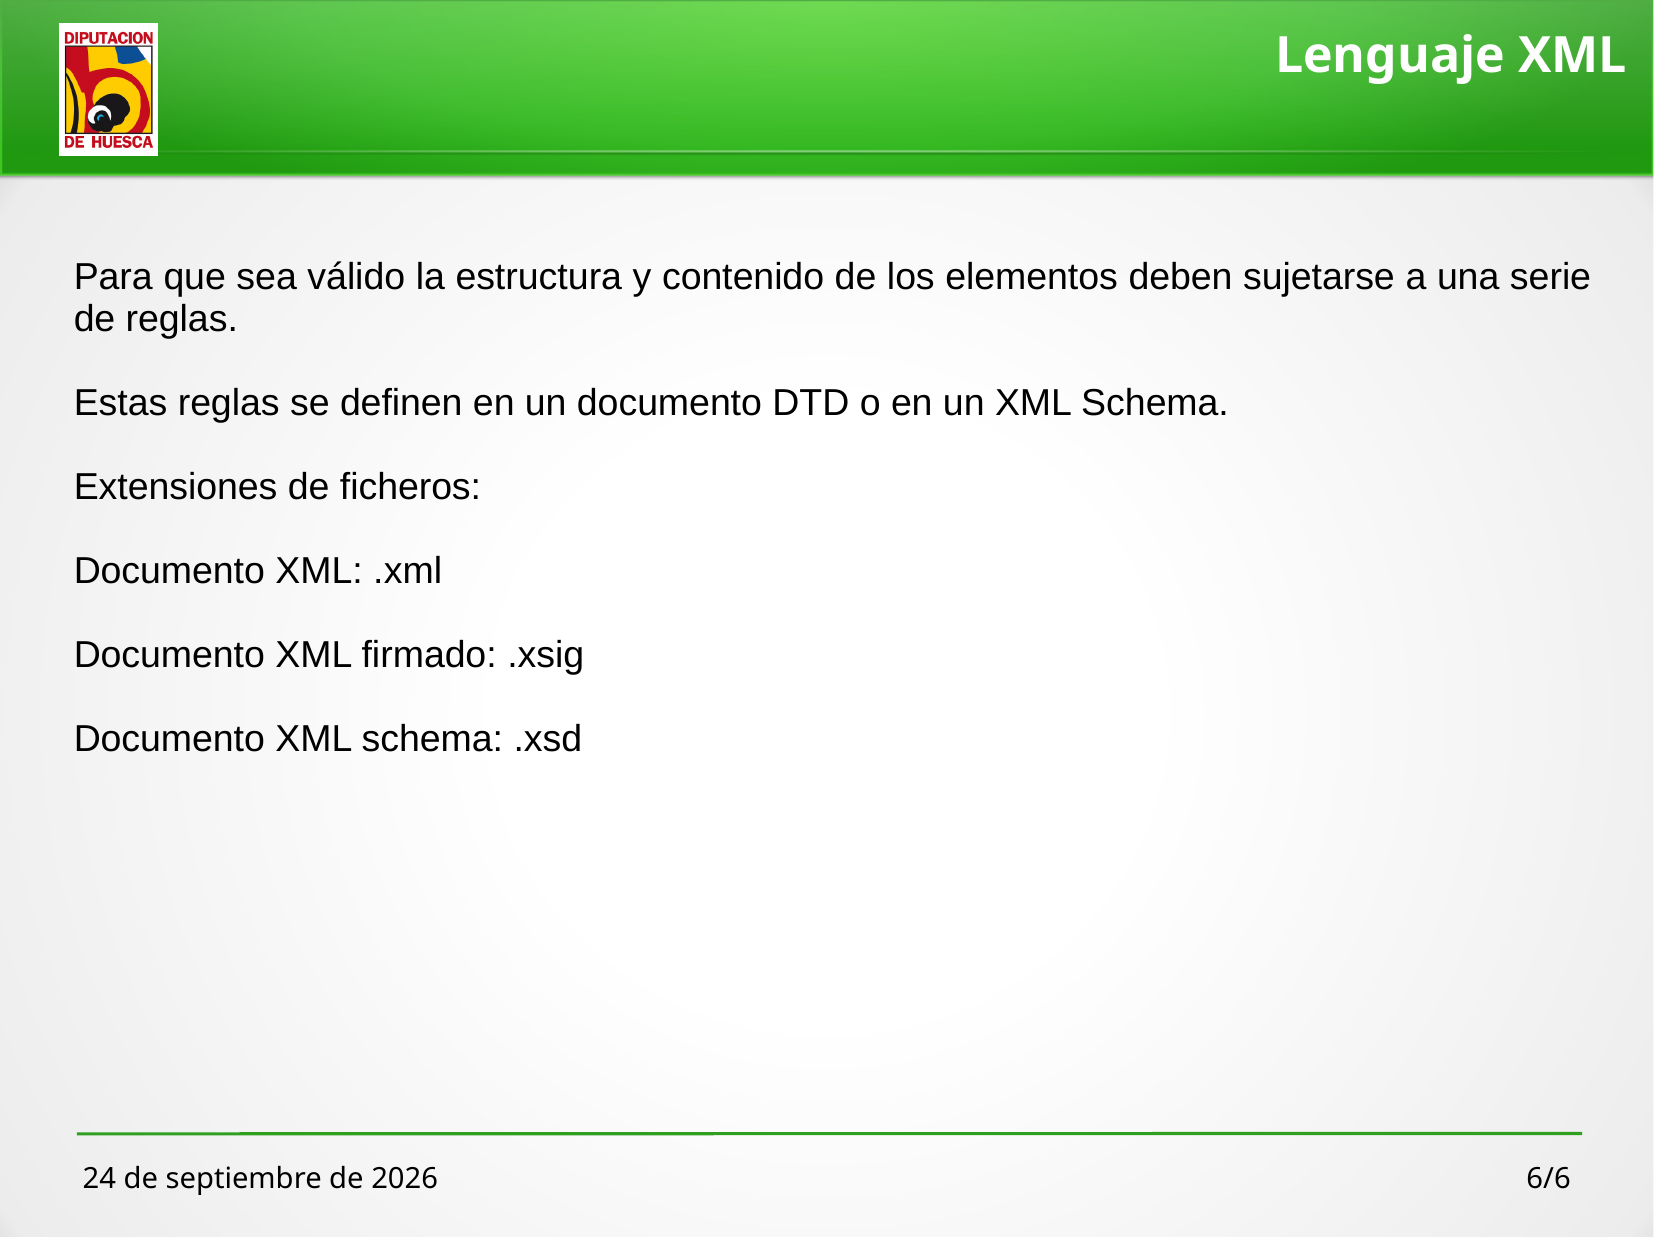

Lenguaje XML
Para que sea válido la estructura y contenido de los elementos deben sujetarse a una serie de reglas.
Estas reglas se definen en un documento DTD o en un XML Schema.
Extensiones de ficheros:
Documento XML: .xml
Documento XML firmado: .xsig
Documento XML schema: .xsd
6